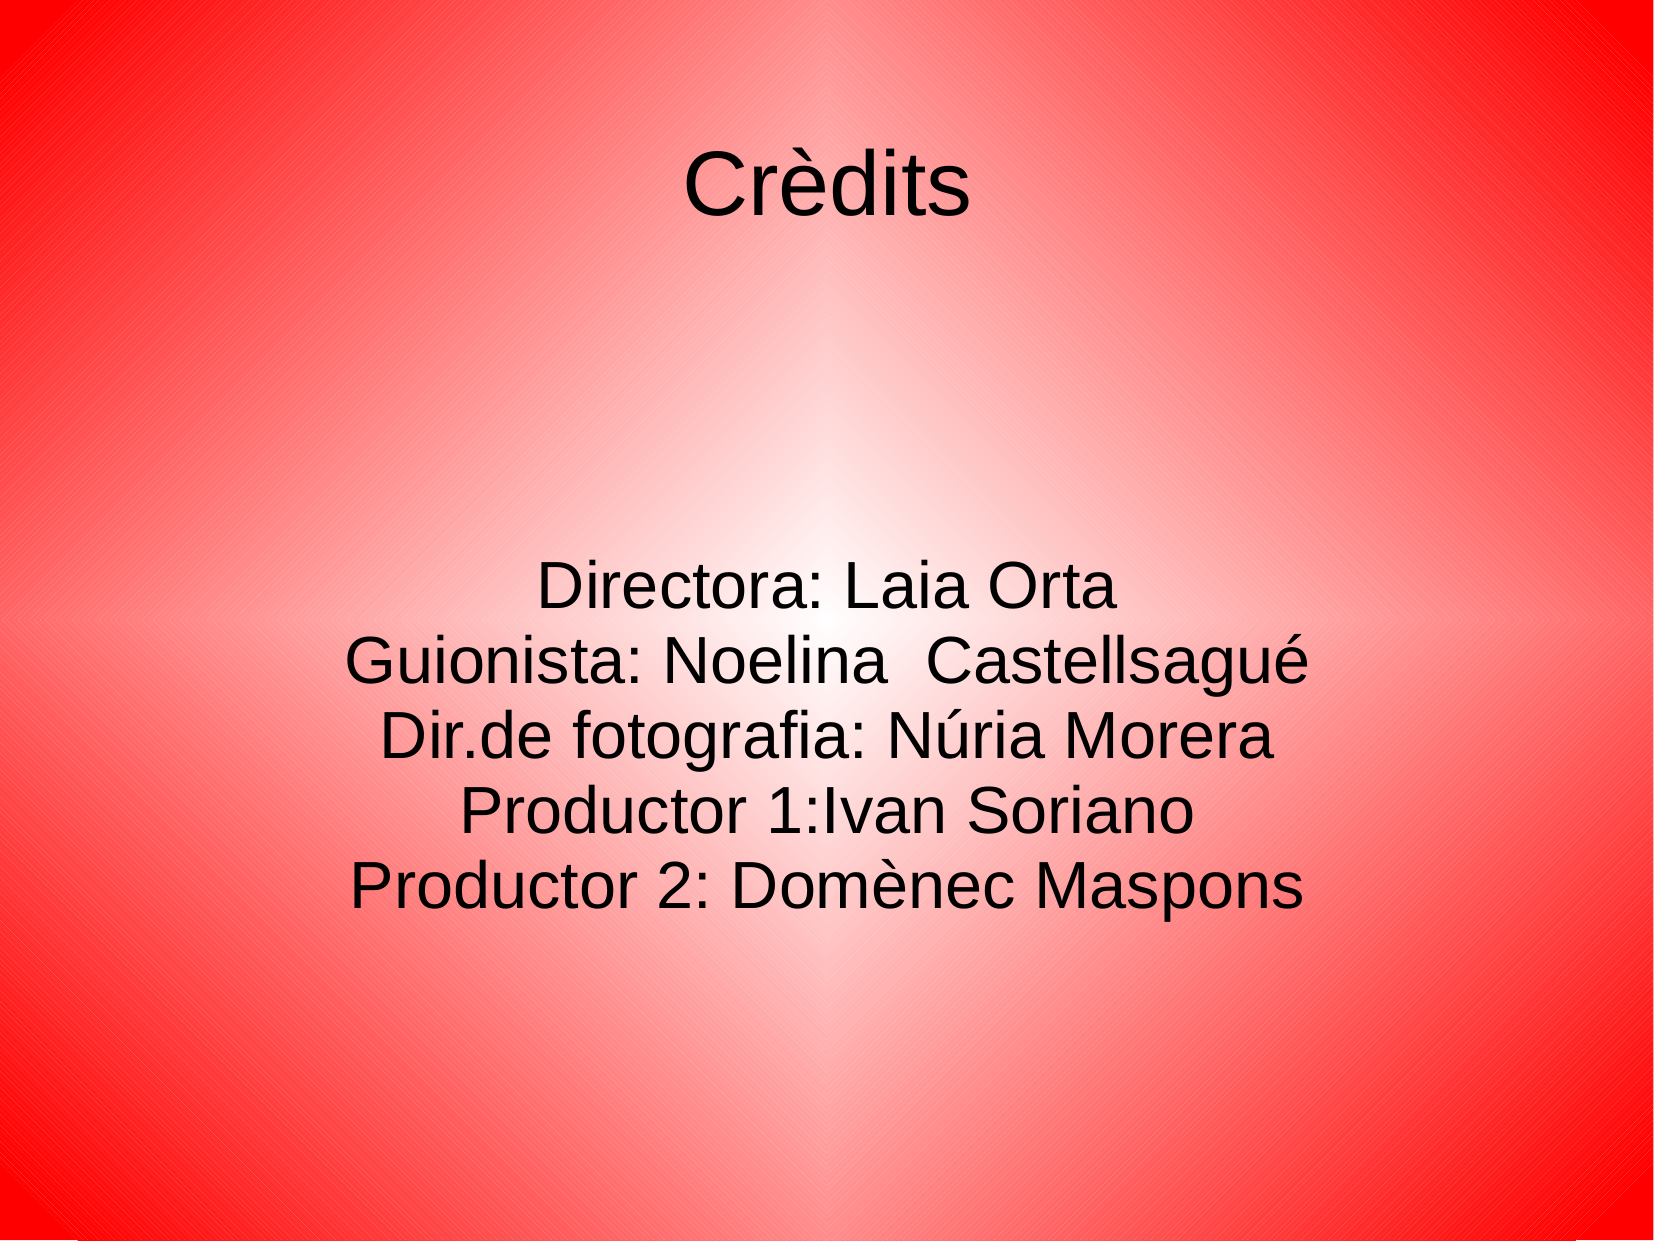

# Crèdits
Directora: Laia Orta
Guionista: Noelina Castellsagué
Dir.de fotografia: Núria Morera
Productor 1:Ivan Soriano
Productor 2: Domènec Maspons